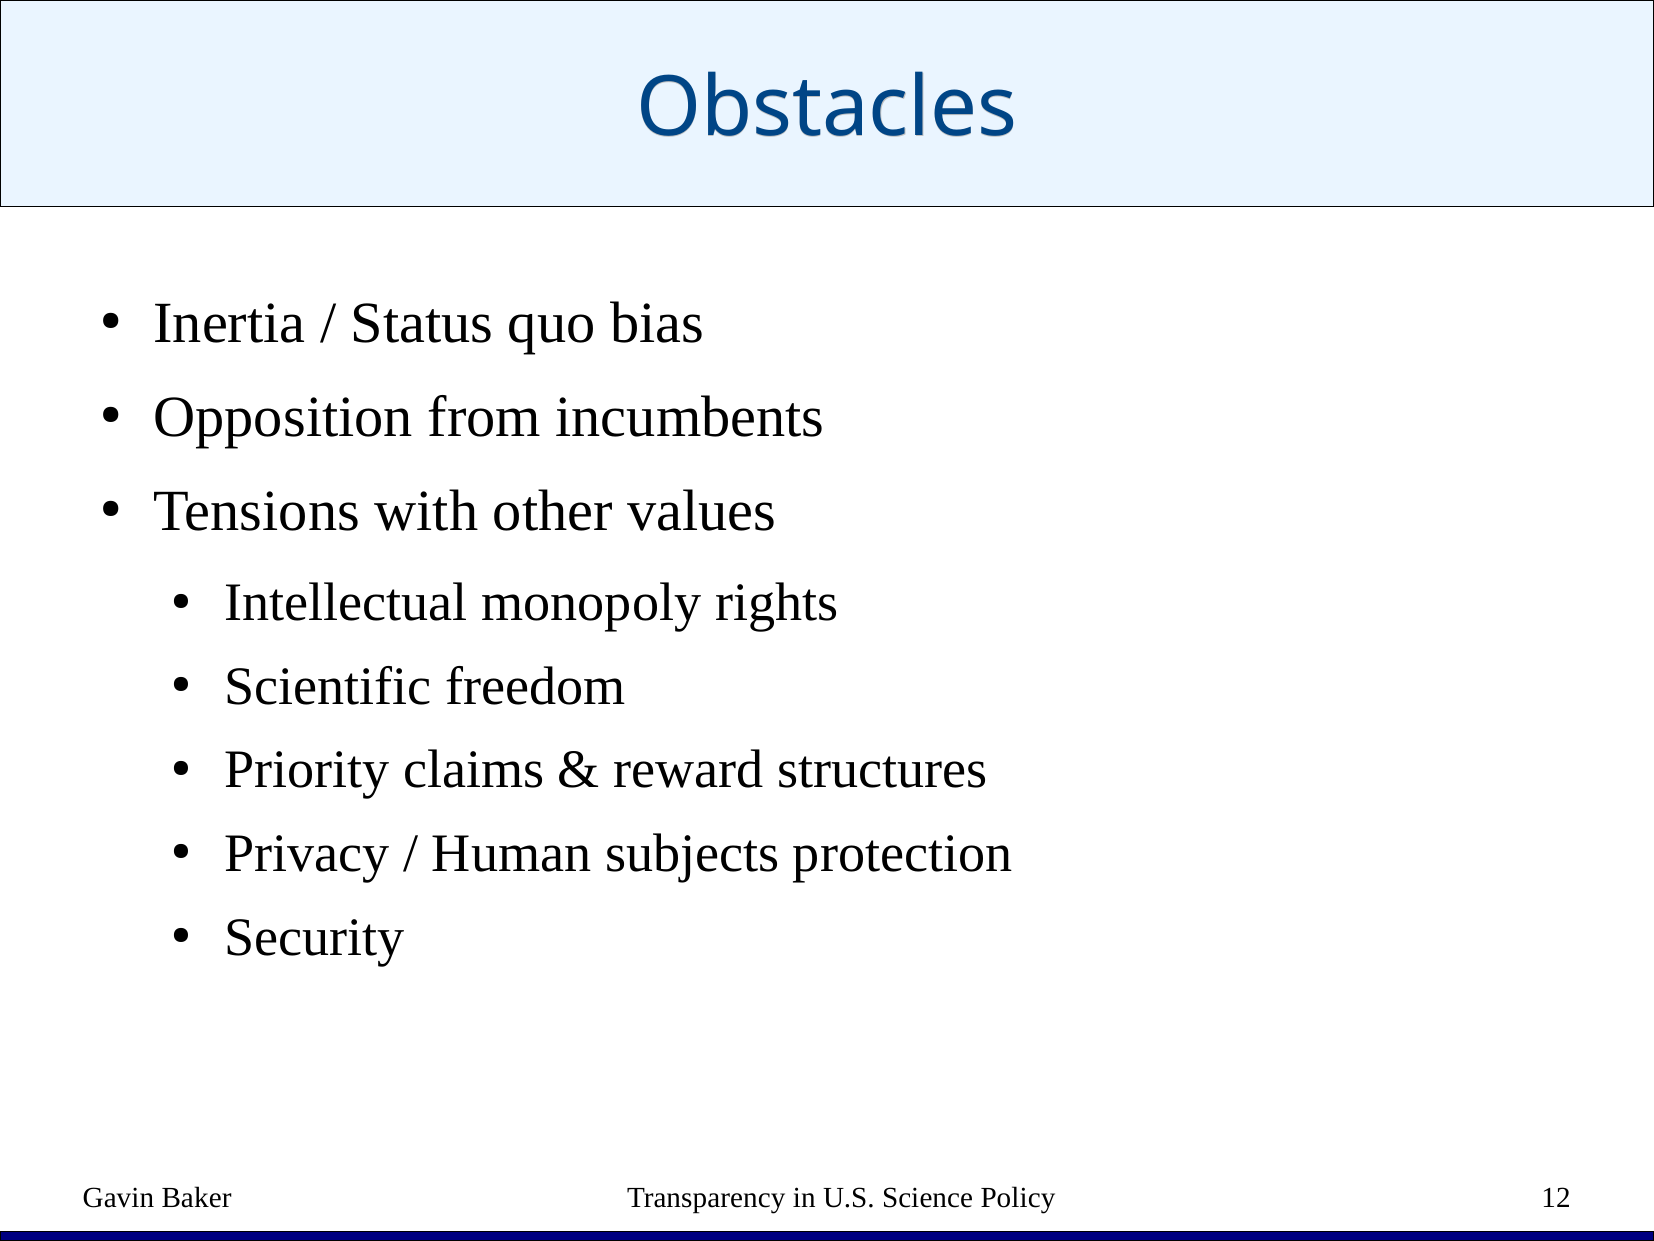

# Obstacles
Inertia / Status quo bias
Opposition from incumbents
Tensions with other values
Intellectual monopoly rights
Scientific freedom
Priority claims & reward structures
Privacy / Human subjects protection
Security
12